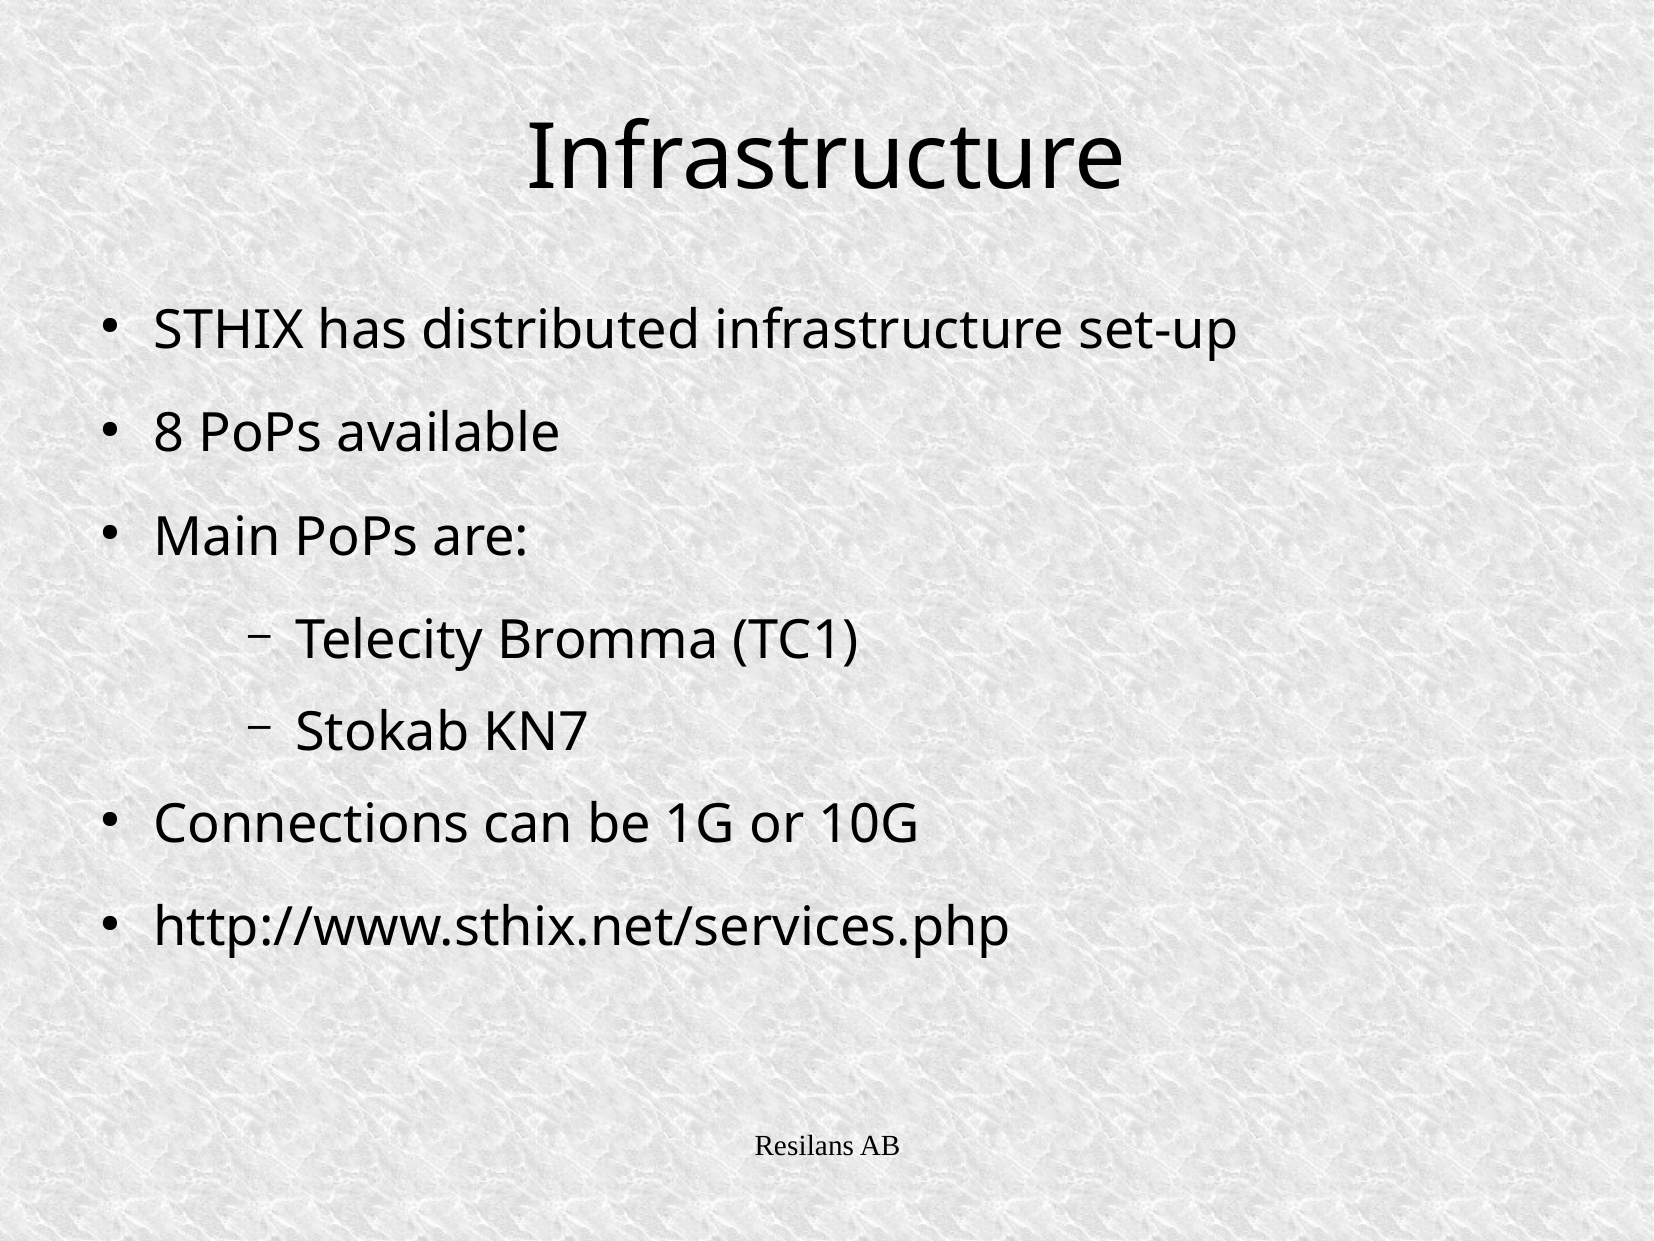

# Infrastructure
STHIX has distributed infrastructure set-up
8 PoPs available
Main PoPs are:
Telecity Bromma (TC1)
Stokab KN7
Connections can be 1G or 10G
http://www.sthix.net/services.php
Resilans AB